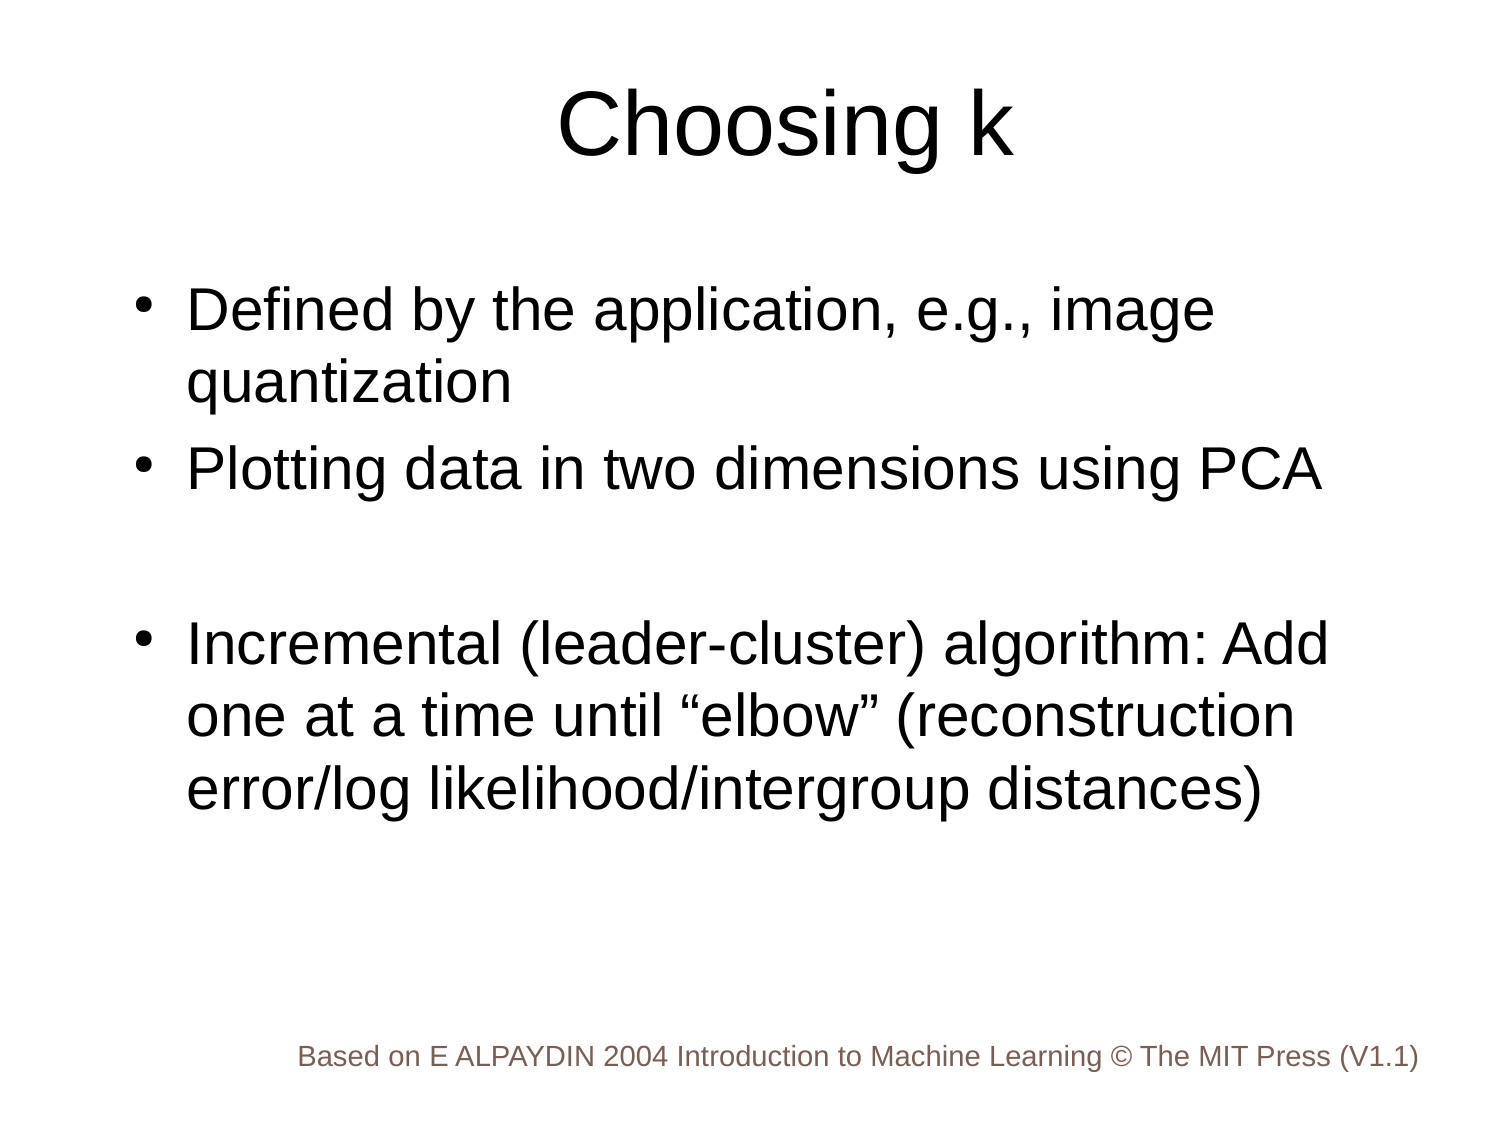

# Choosing k
Defined by the application, e.g., image quantization
Plotting data in two dimensions using PCA
Incremental (leader-cluster) algorithm: Add one at a time until “elbow” (reconstruction error/log likelihood/intergroup distances)
Based on E ALPAYDIN 2004 Introduction to Machine Learning © The MIT Press (V1.1)